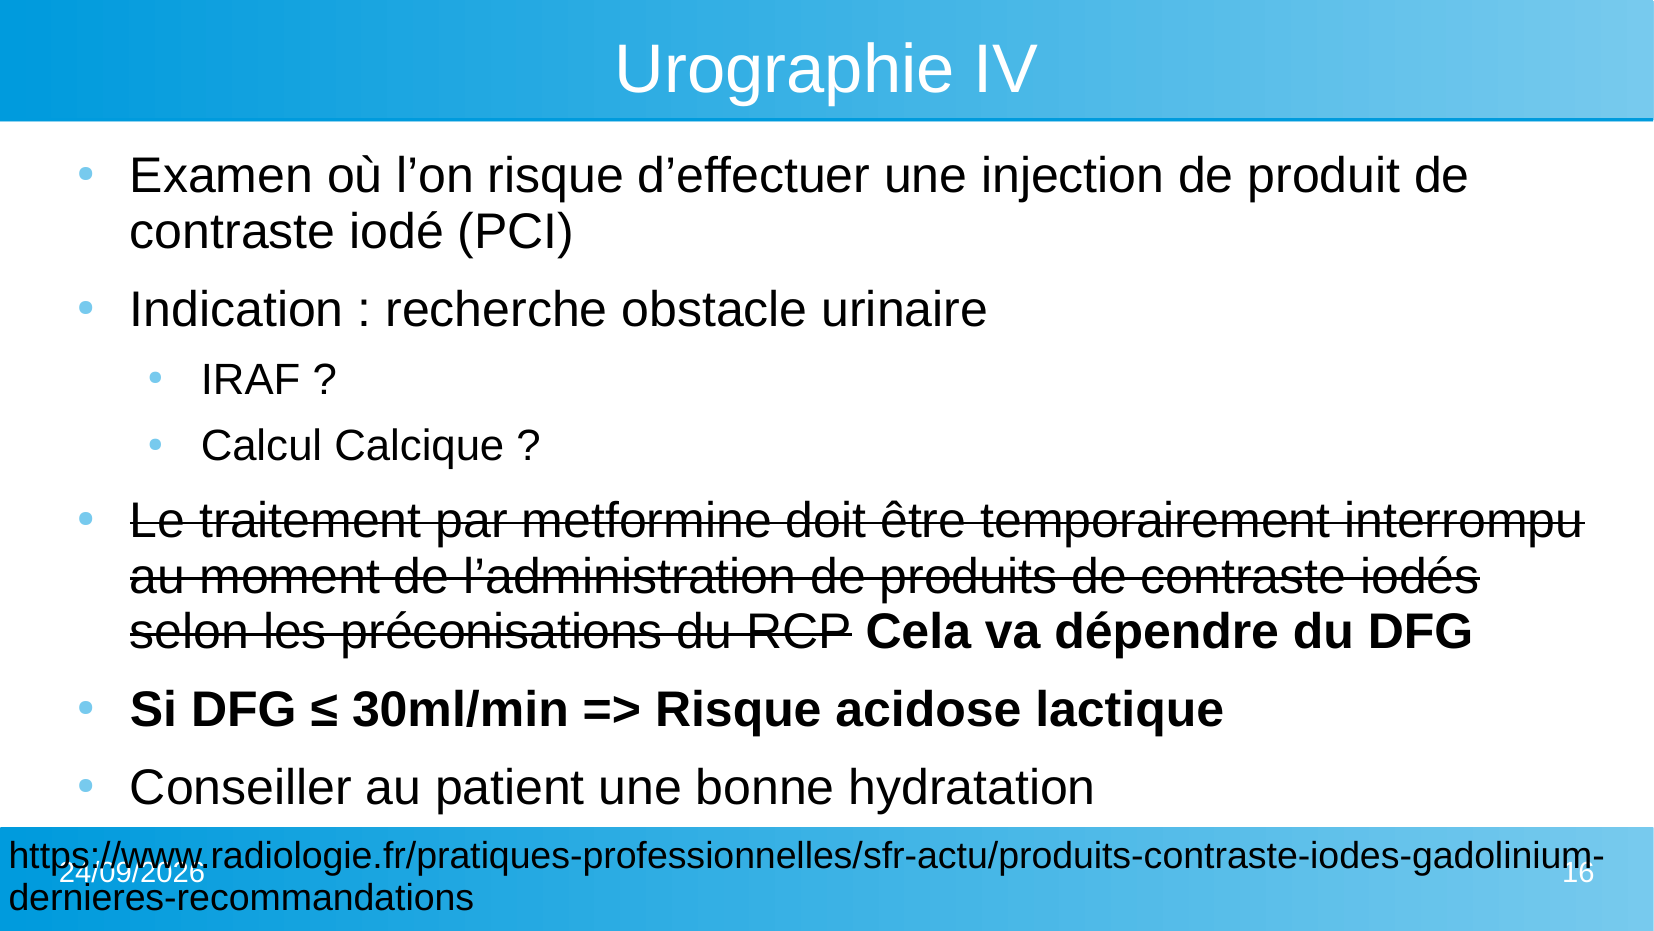

# Urographie IV
Examen où l’on risque d’effectuer une injection de produit de contraste iodé (PCI)
Indication : recherche obstacle urinaire
IRAF ?
Calcul Calcique ?
Le traitement par metformine doit être temporairement interrompu au moment de l’administration de produits de contraste iodés selon les préconisations du RCP Cela va dépendre du DFG
Si DFG ≤ 30ml/min => Risque acidose lactique
Conseiller au patient une bonne hydratation
https://www.radiologie.fr/pratiques-professionnelles/sfr-actu/produits-contraste-iodes-gadolinium-dernieres-recommandations
16